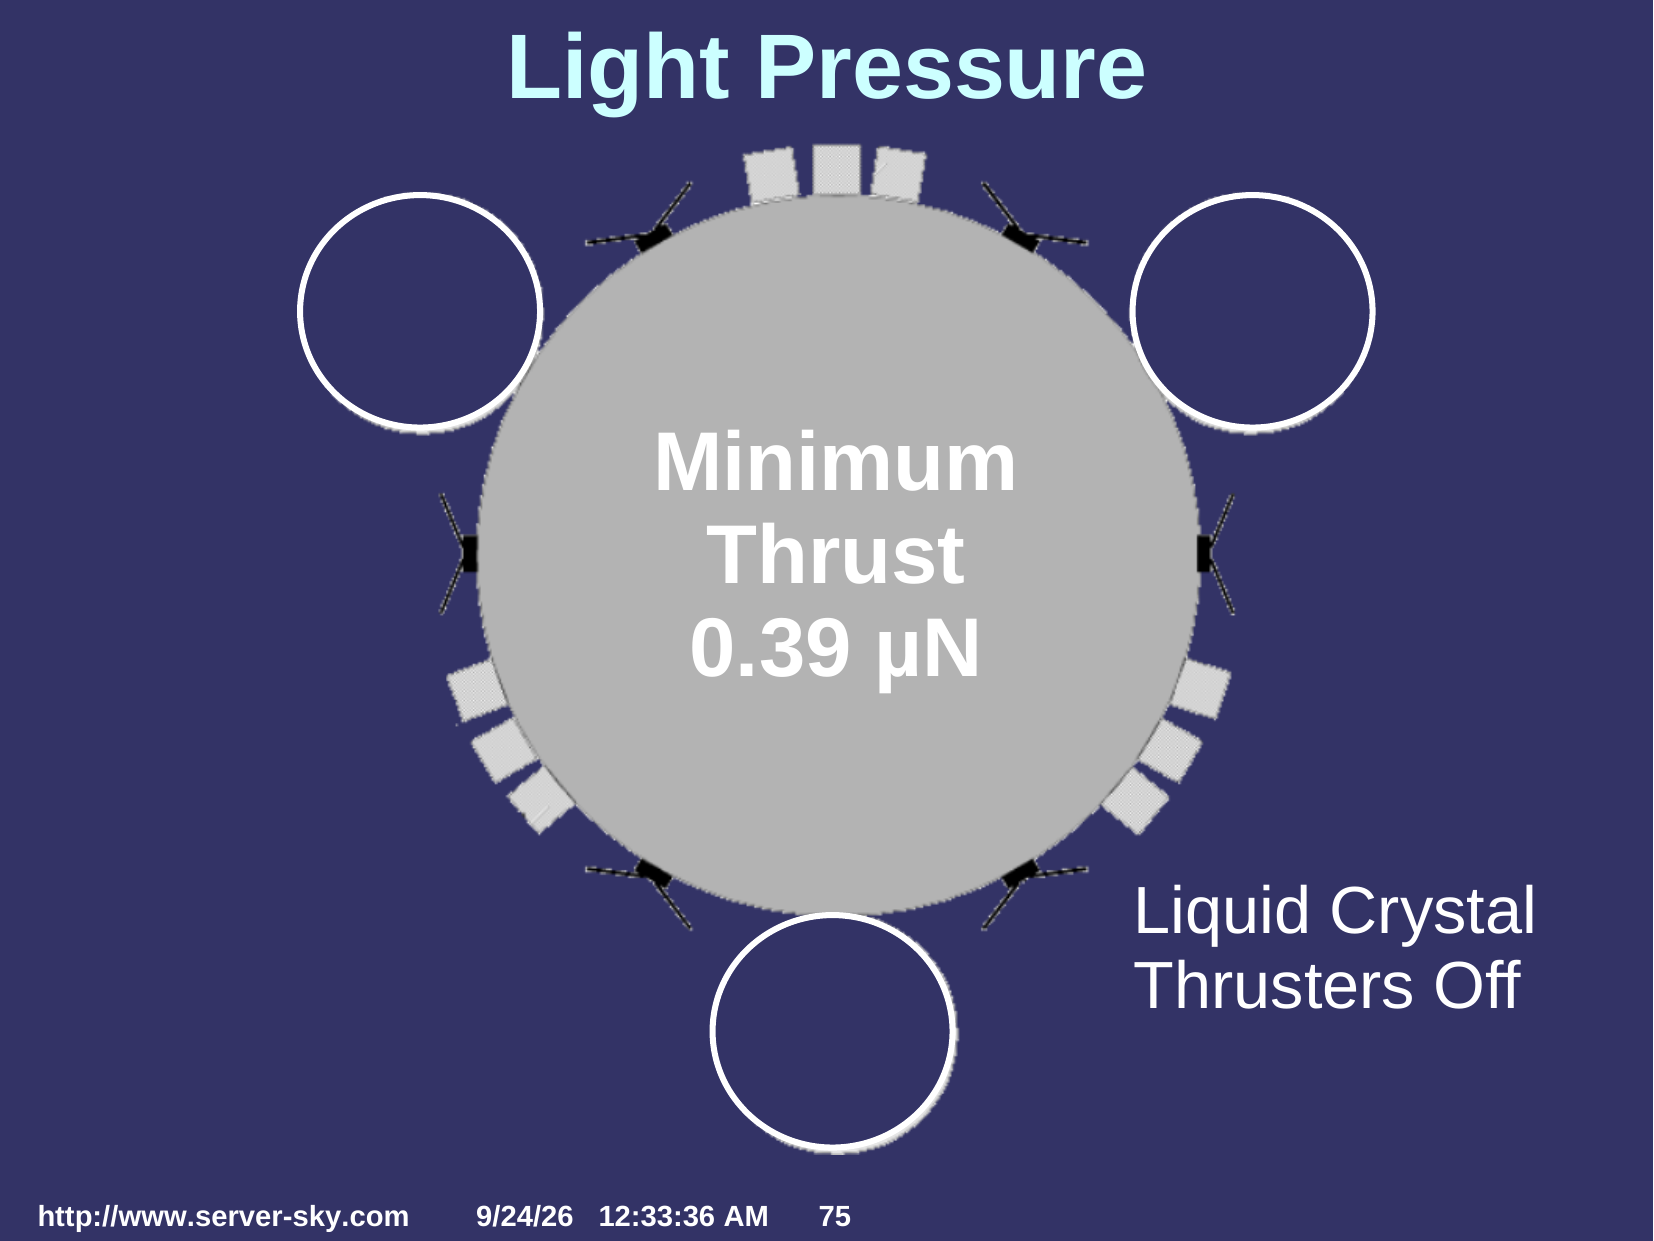

# Light Pressure
Minimum
Thrust
0.39 µN
Liquid Crystal
Thrusters Off